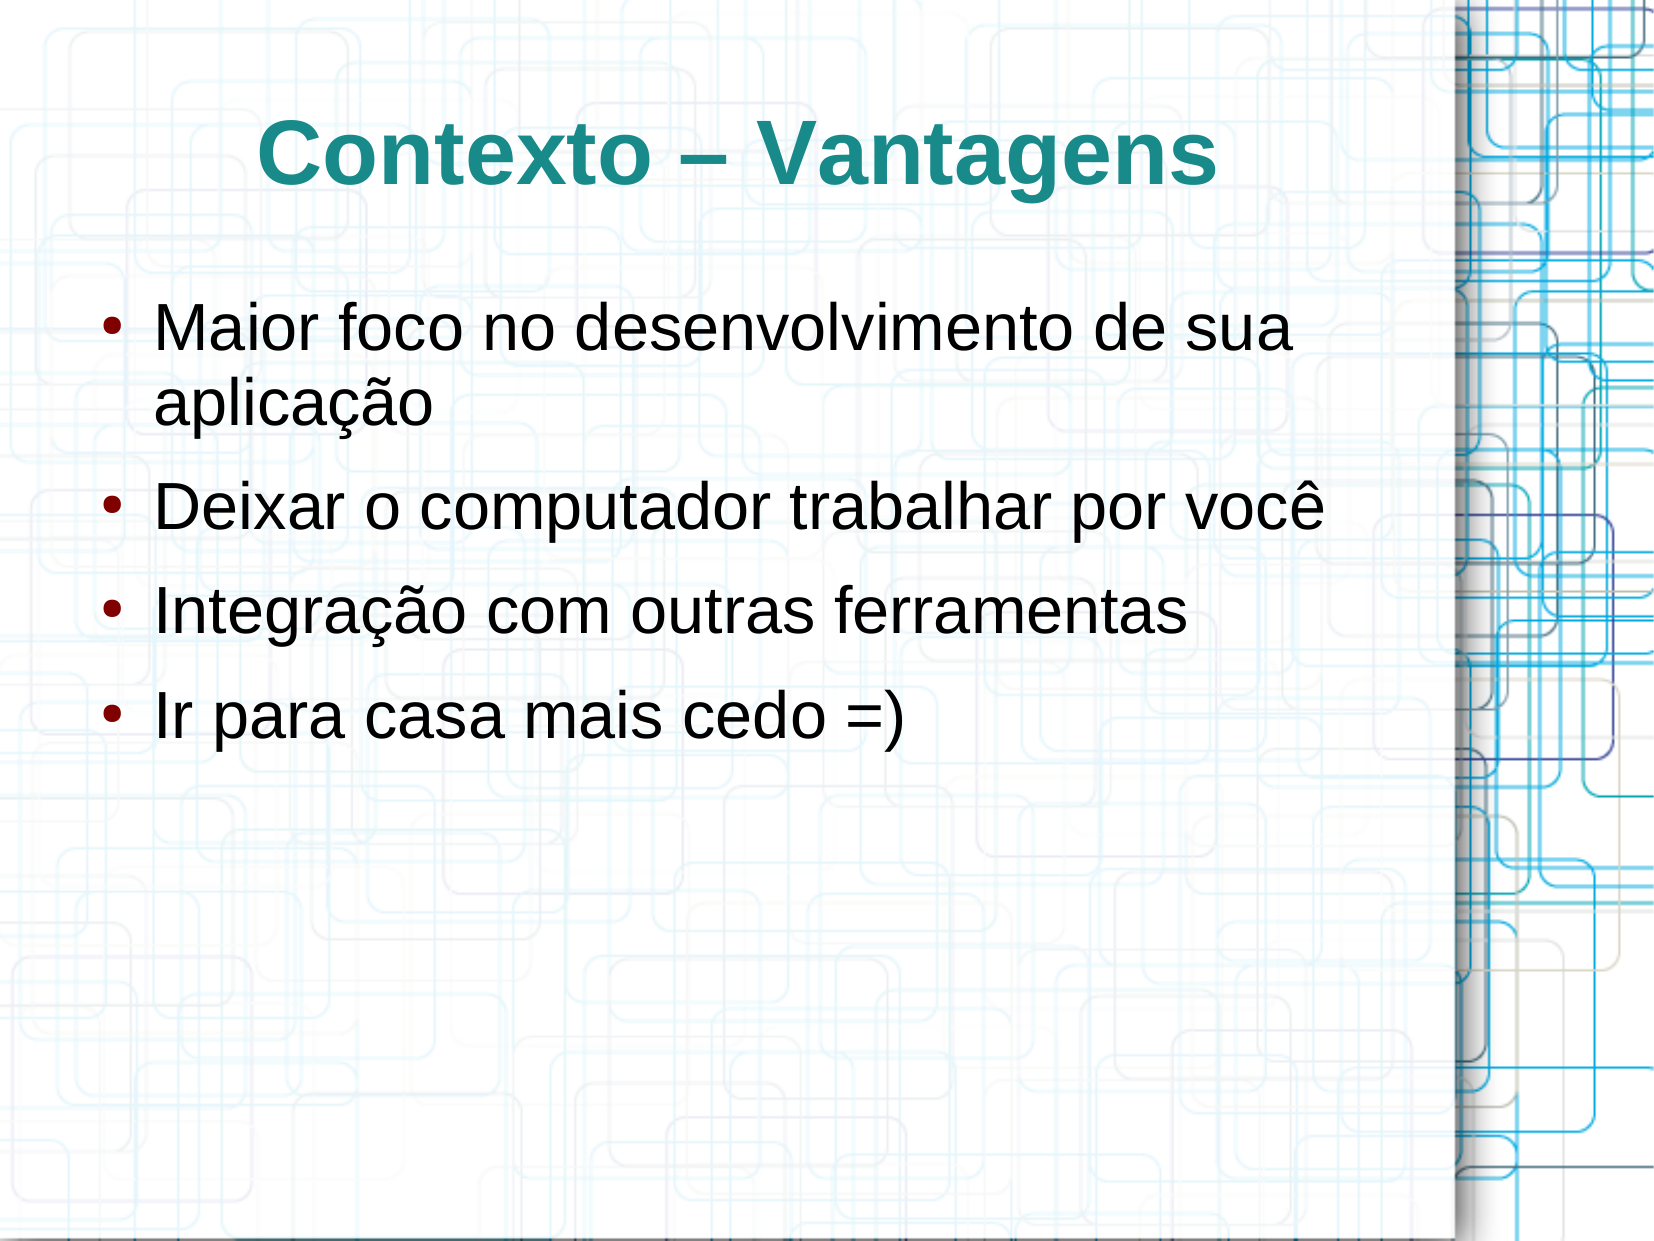

# Contexto – Vantagens
Maior foco no desenvolvimento de sua aplicação
Deixar o computador trabalhar por você
Integração com outras ferramentas
Ir para casa mais cedo =)